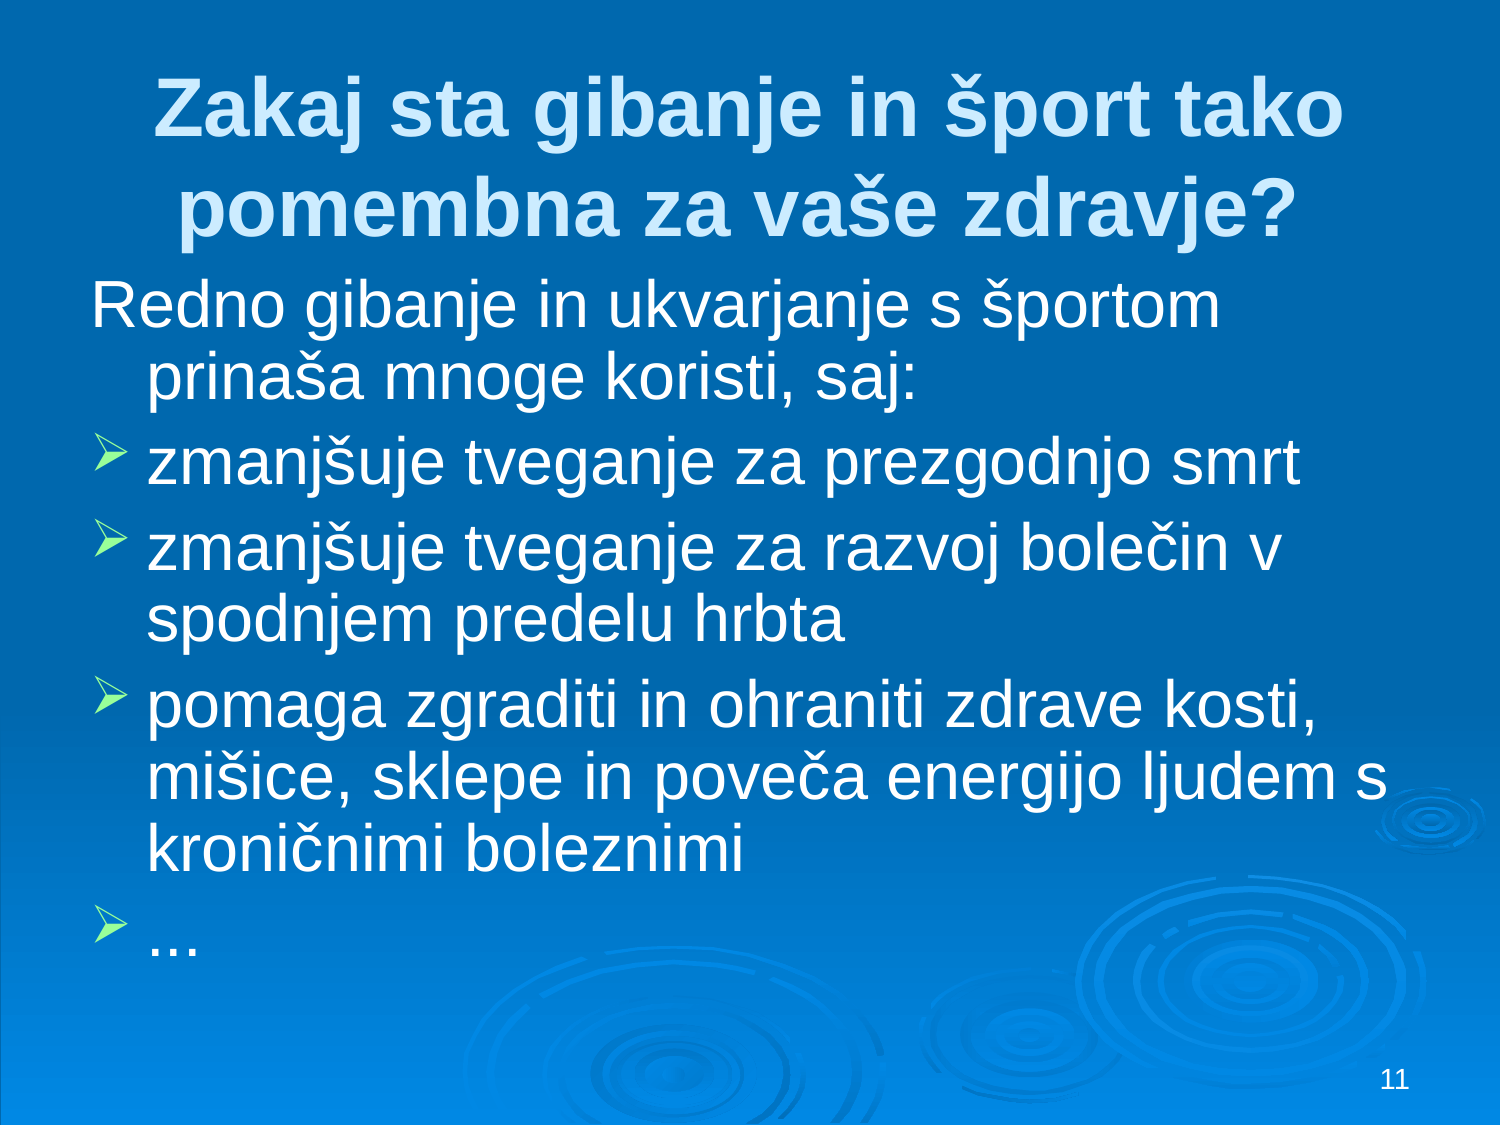

# Zakaj sta gibanje in šport tako pomembna za vaše zdravje?
Redno gibanje in ukvarjanje s športom prinaša mnoge koristi, saj:
zmanjšuje tveganje za prezgodnjo smrt
zmanjšuje tveganje za razvoj bolečin v spodnjem predelu hrbta
pomaga zgraditi in ohraniti zdrave kosti, mišice, sklepe in poveča energijo ljudem s kroničnimi boleznimi
...